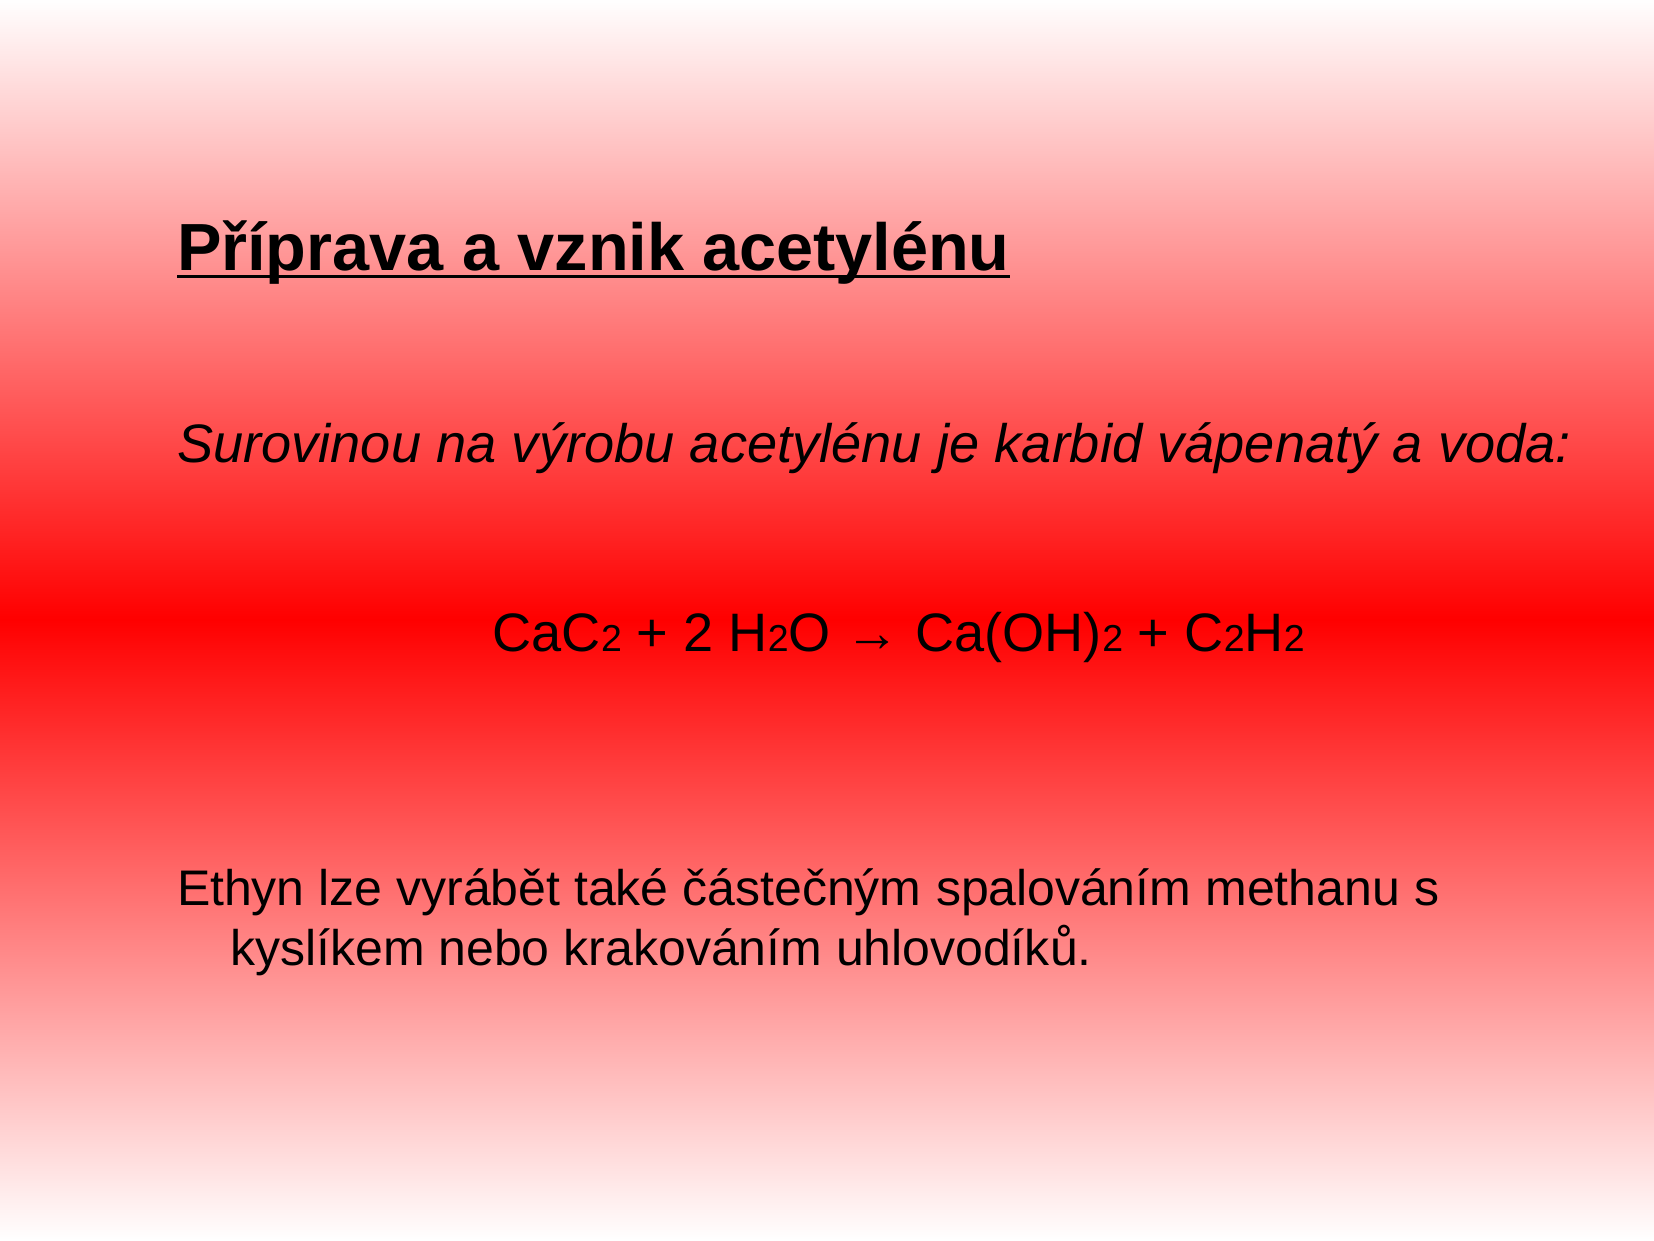

# Příprava a vznik acetylénu
Surovinou na výrobu acetylénu je karbid vápenatý a voda:
 CaC2 + 2 H2O → Ca(OH)2 + C2H2
Ethyn lze vyrábět také částečným spalováním methanu s kyslíkem nebo krakováním uhlovodíků.